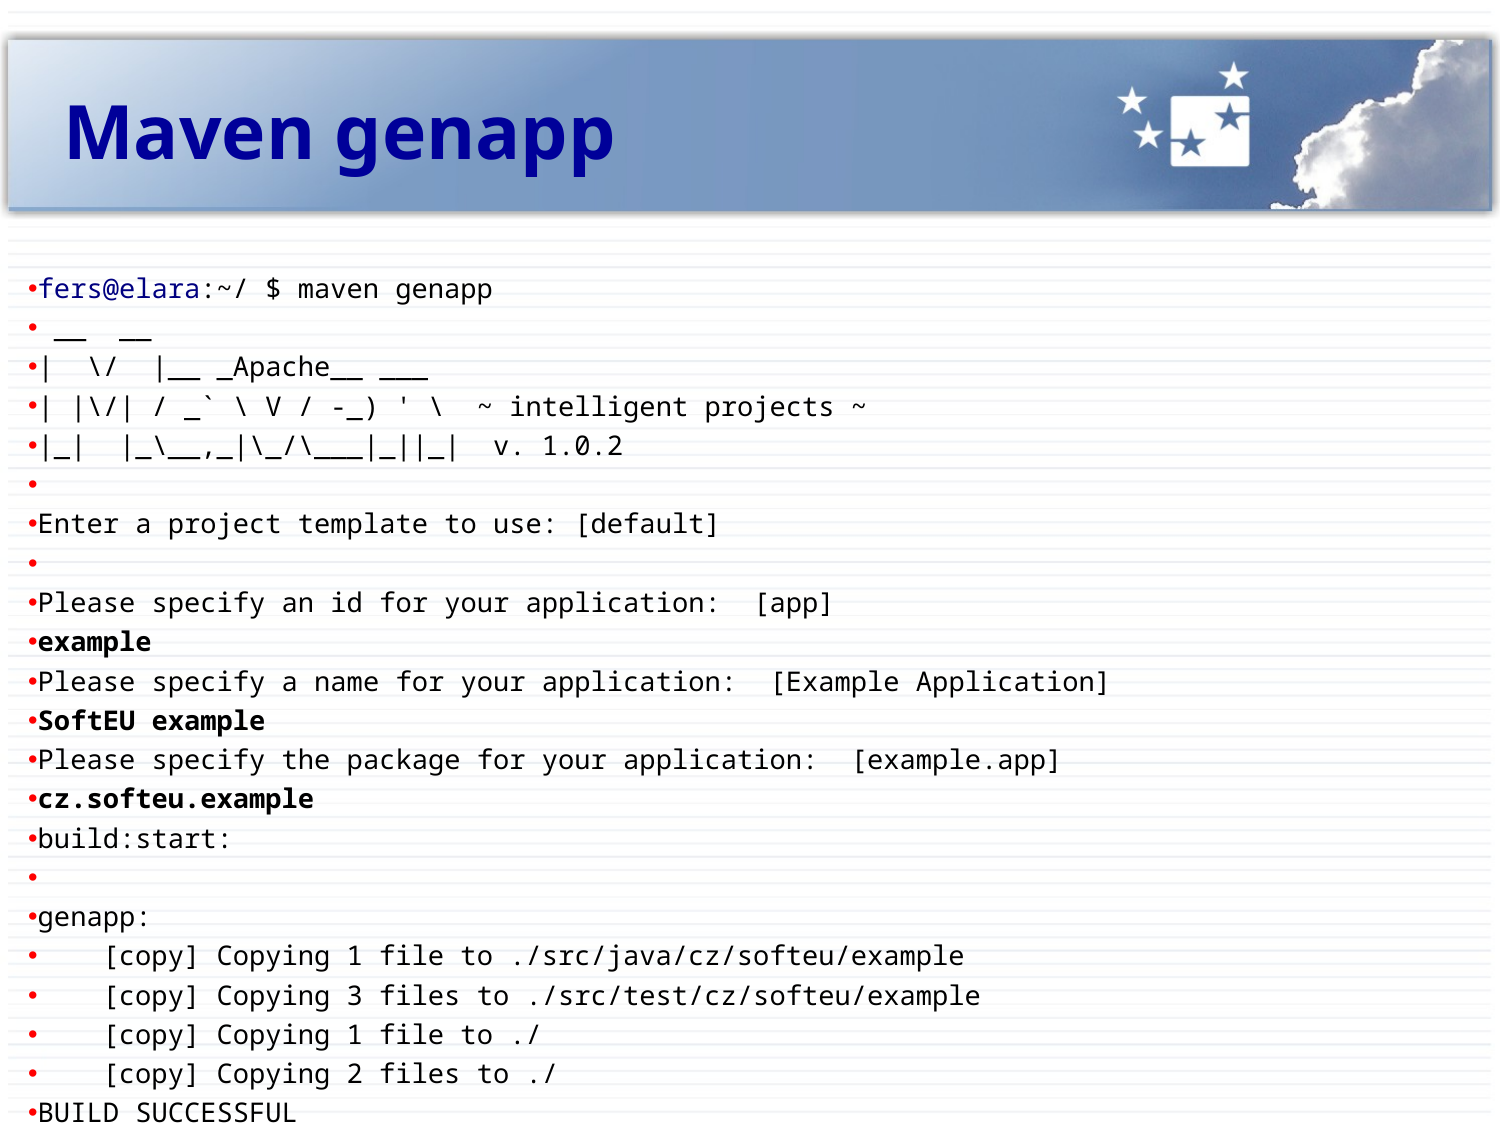

# Maven genapp
fers@elara:~/ $ maven genapp
 __ __
| \/ |__ _Apache__ ___
| |\/| / _` \ V / -_) ' \ ~ intelligent projects ~
|_| |_\__,_|\_/\___|_||_| v. 1.0.2
Enter a project template to use: [default]
Please specify an id for your application: [app]
example
Please specify a name for your application: [Example Application]
SoftEU example
Please specify the package for your application: [example.app]
cz.softeu.example
build:start:
genapp:
 [copy] Copying 1 file to ./src/java/cz/softeu/example
 [copy] Copying 3 files to ./src/test/cz/softeu/example
 [copy] Copying 1 file to ./
 [copy] Copying 2 files to ./
BUILD SUCCESSFUL
Total time: 58 seconds
Finished at: Tue Oct 11 13:56:29 CEST 2005